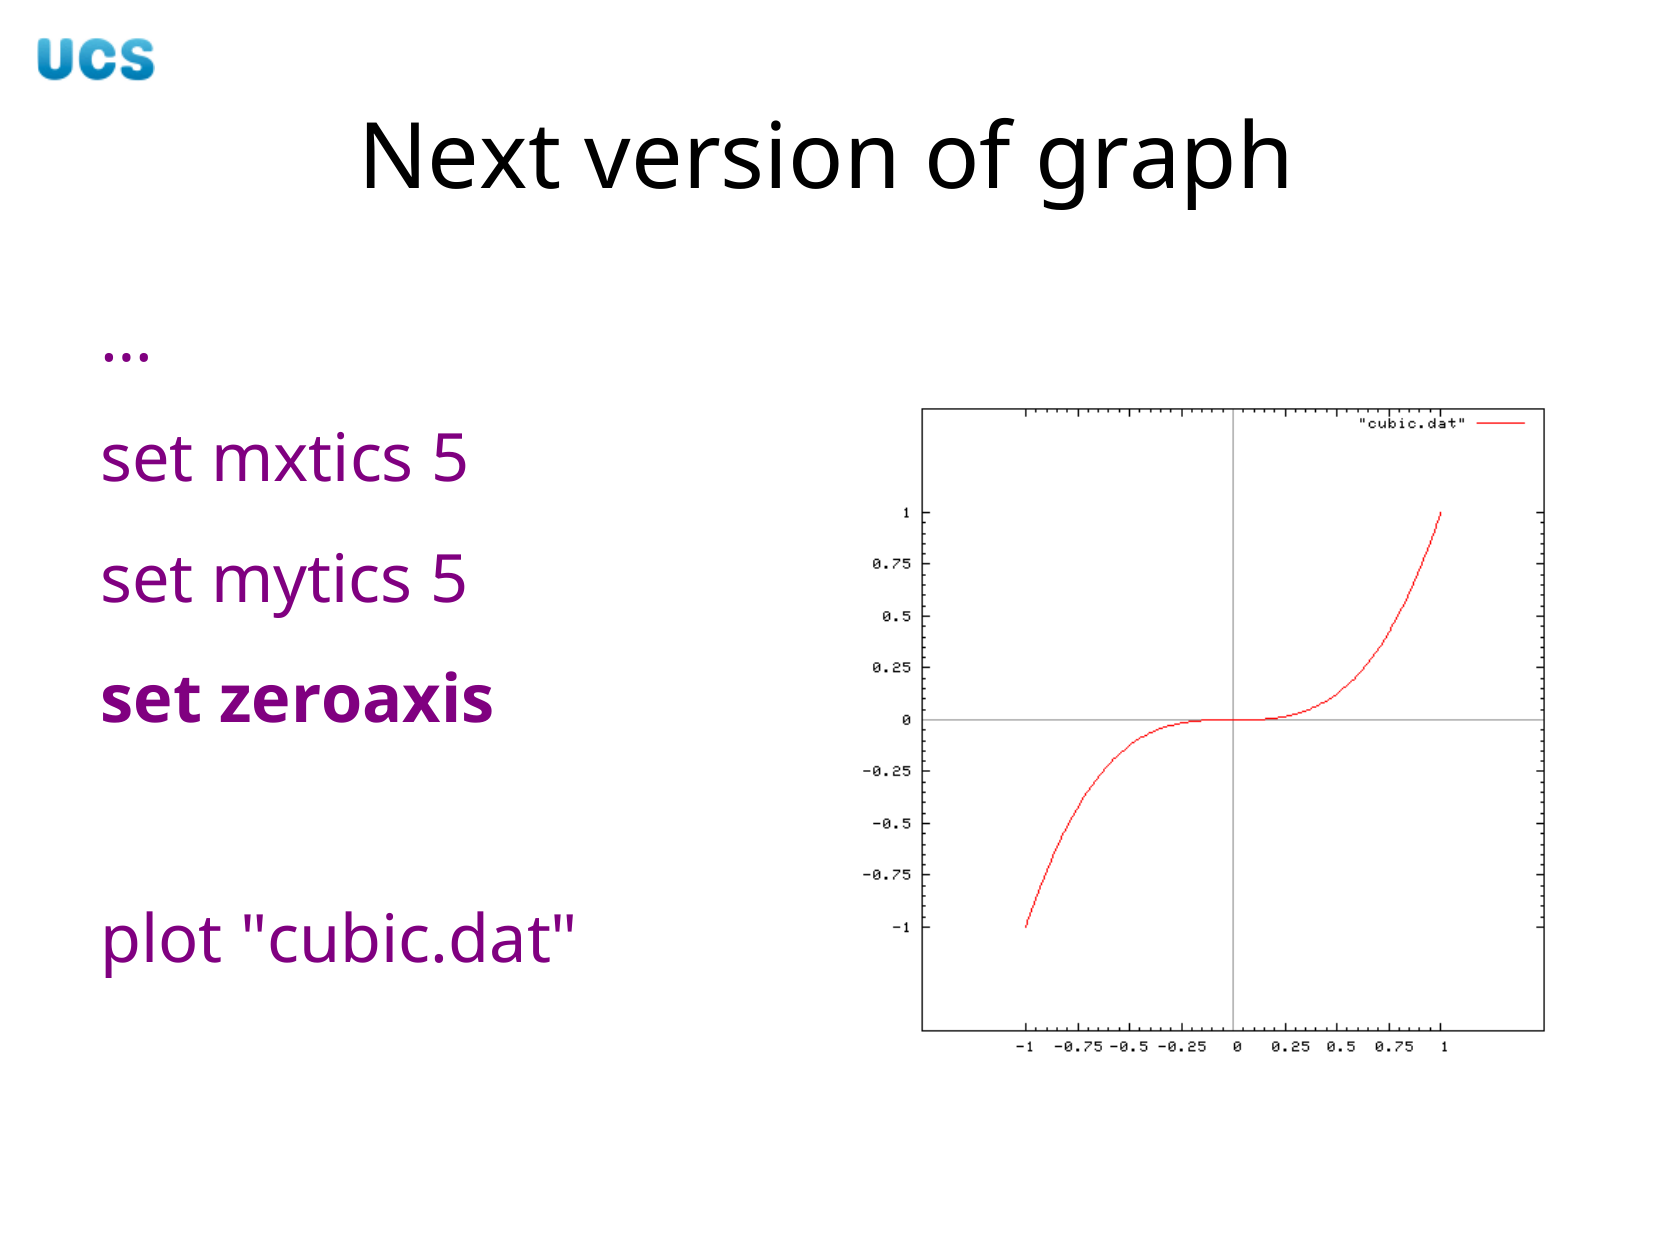

# Next version of graph
…
set mxtics 5
set mytics 5
set zeroaxis
plot "cubic.dat"